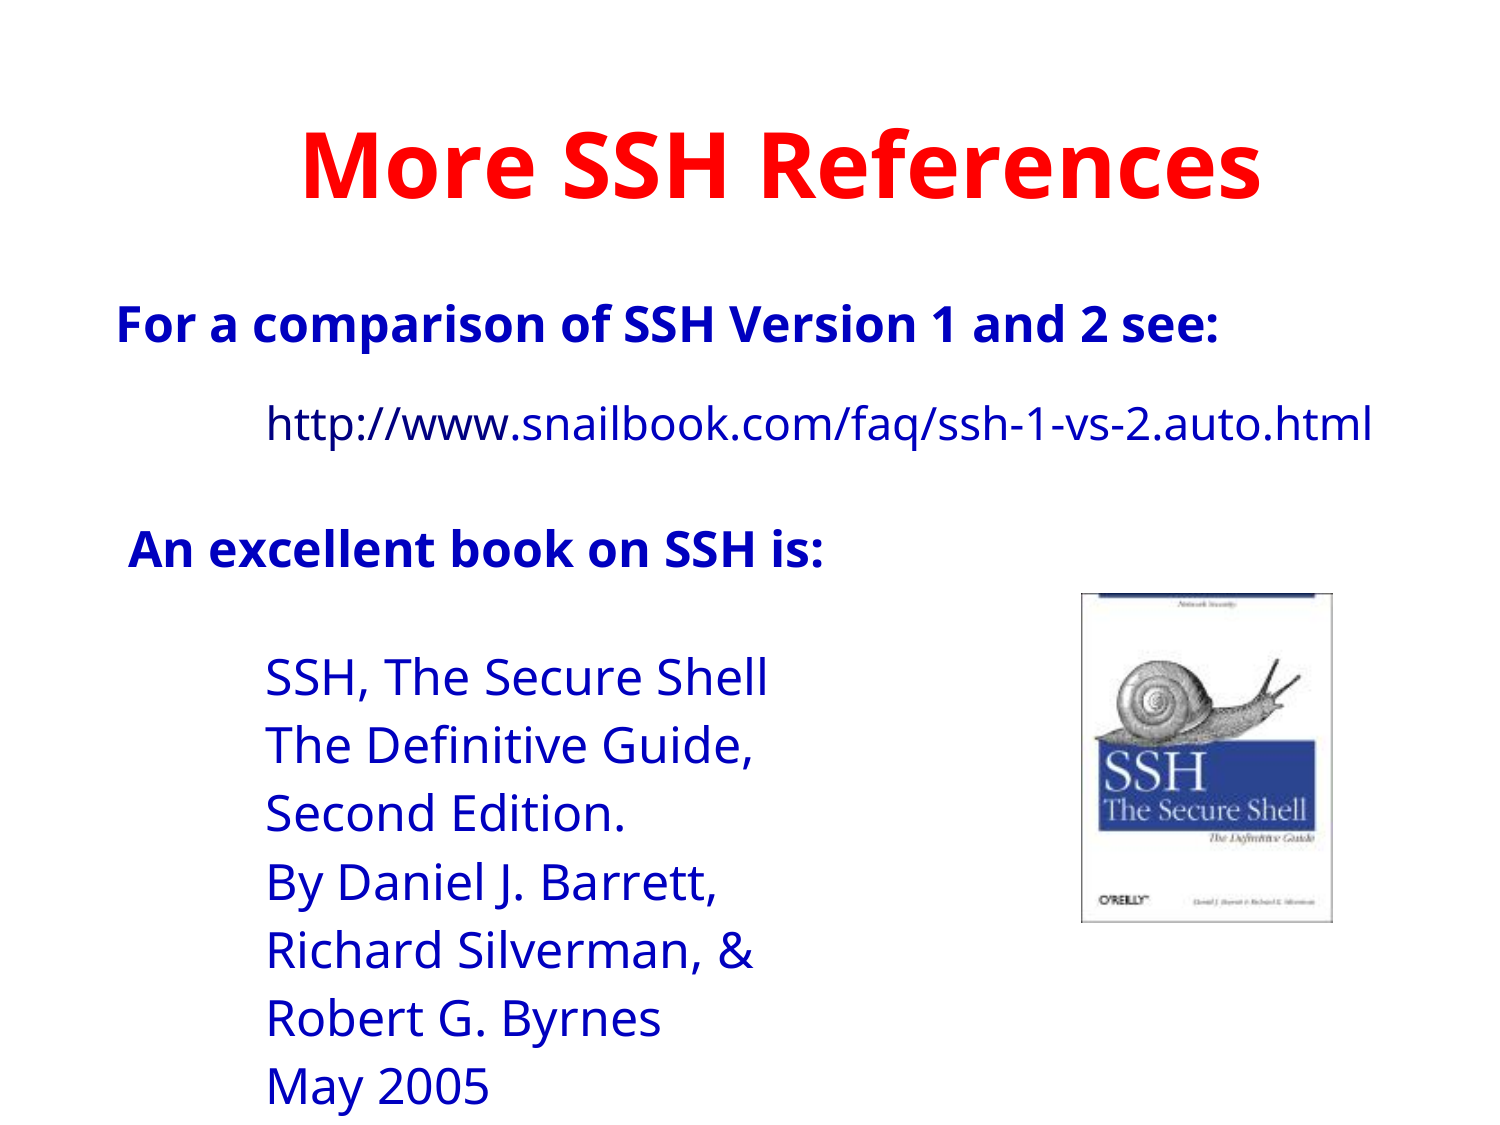

More SSH References
For a comparison of SSH Version 1 and 2 see:
	http://www.snailbook.com/faq/ssh-1-vs-2.auto.html
 An excellent book on SSH is:
	SSH, The Secure Shell
	The Definitive Guide,
	Second Edition.
	By Daniel J. Barrett,
	Richard Silverman, &
	Robert G. Byrnes
	May 2005
	ISBN: 0-596-00895-3